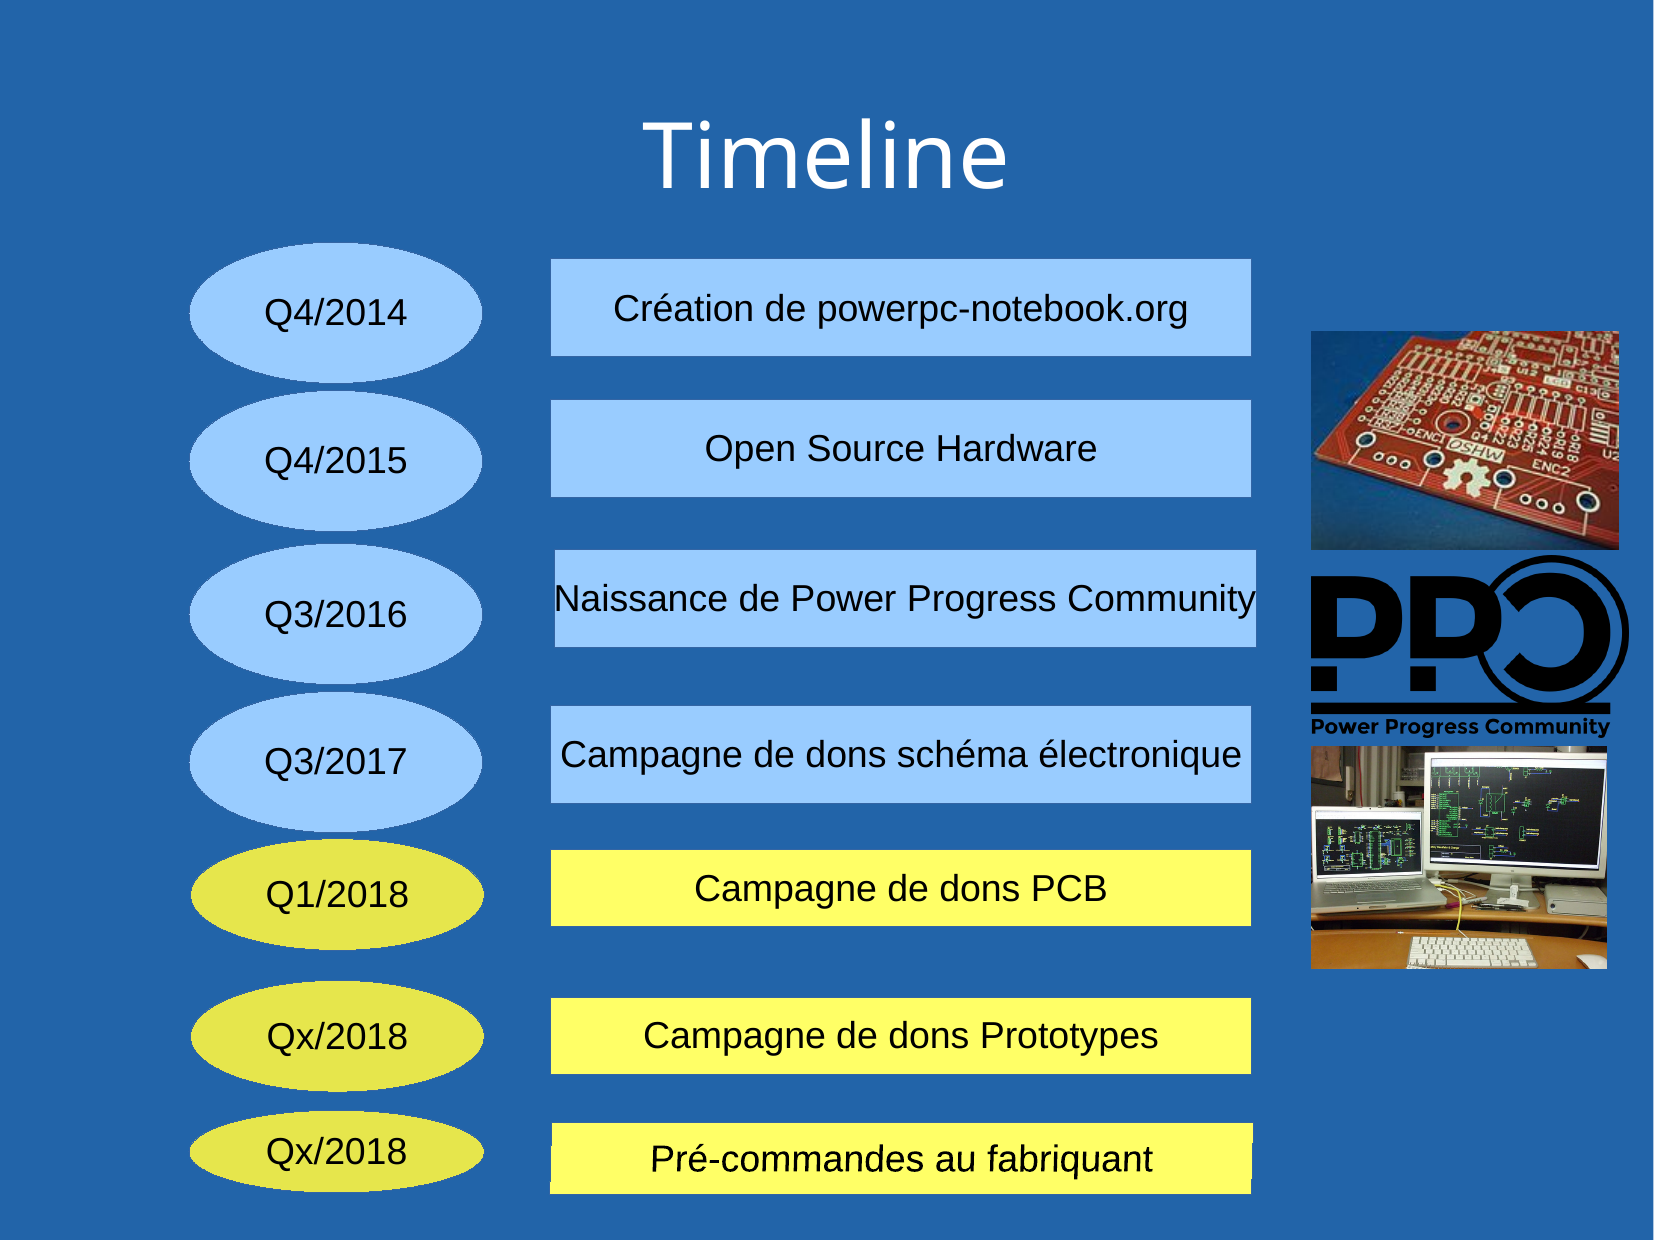

# Timeline
Q4/2014
Création de powerpc-notebook.org
Q4/2015
Open Source Hardware
Q3/2016
Naissance de Power Progress Community
Q3/2017
Campagne de dons schéma électronique
Q1/2018
Campagne de dons PCB
Qx/2018
Campagne de dons Prototypes
Qx/2018
Pré-commandes au fabriquant